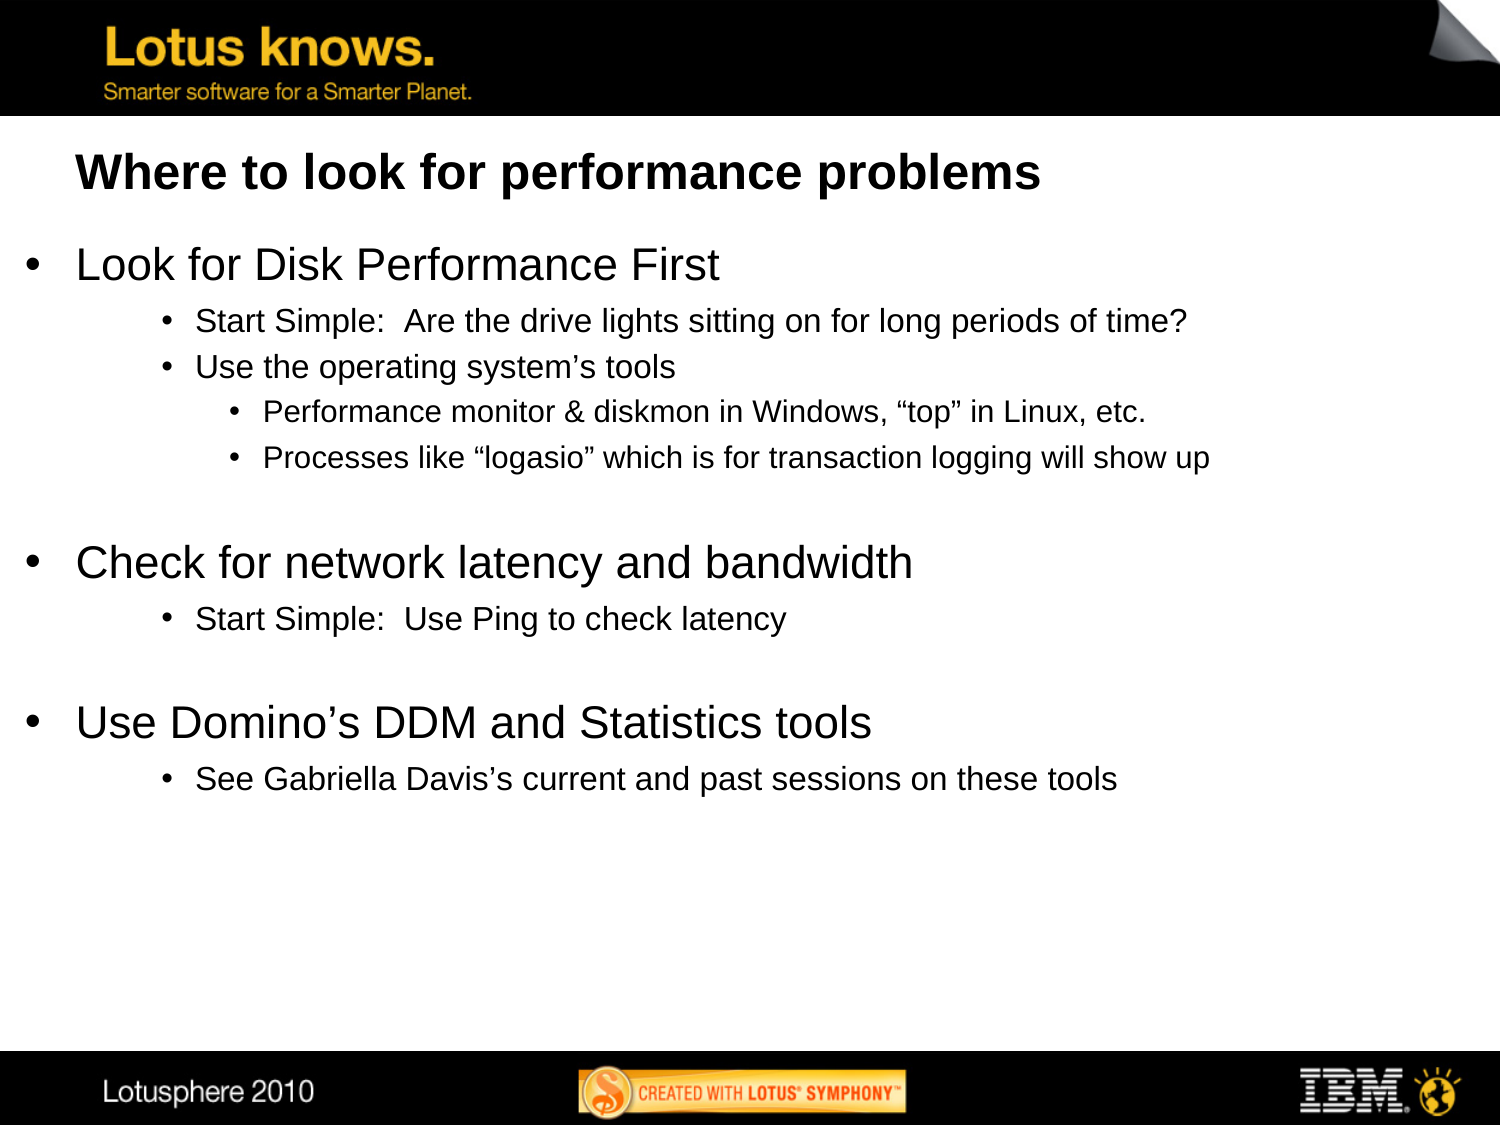

# Where to look for performance problems
Look for Disk Performance First
Start Simple: Are the drive lights sitting on for long periods of time?
Use the operating system’s tools
Performance monitor & diskmon in Windows, “top” in Linux, etc.
Processes like “logasio” which is for transaction logging will show up
Check for network latency and bandwidth
Start Simple: Use Ping to check latency
Use Domino’s DDM and Statistics tools
See Gabriella Davis’s current and past sessions on these tools